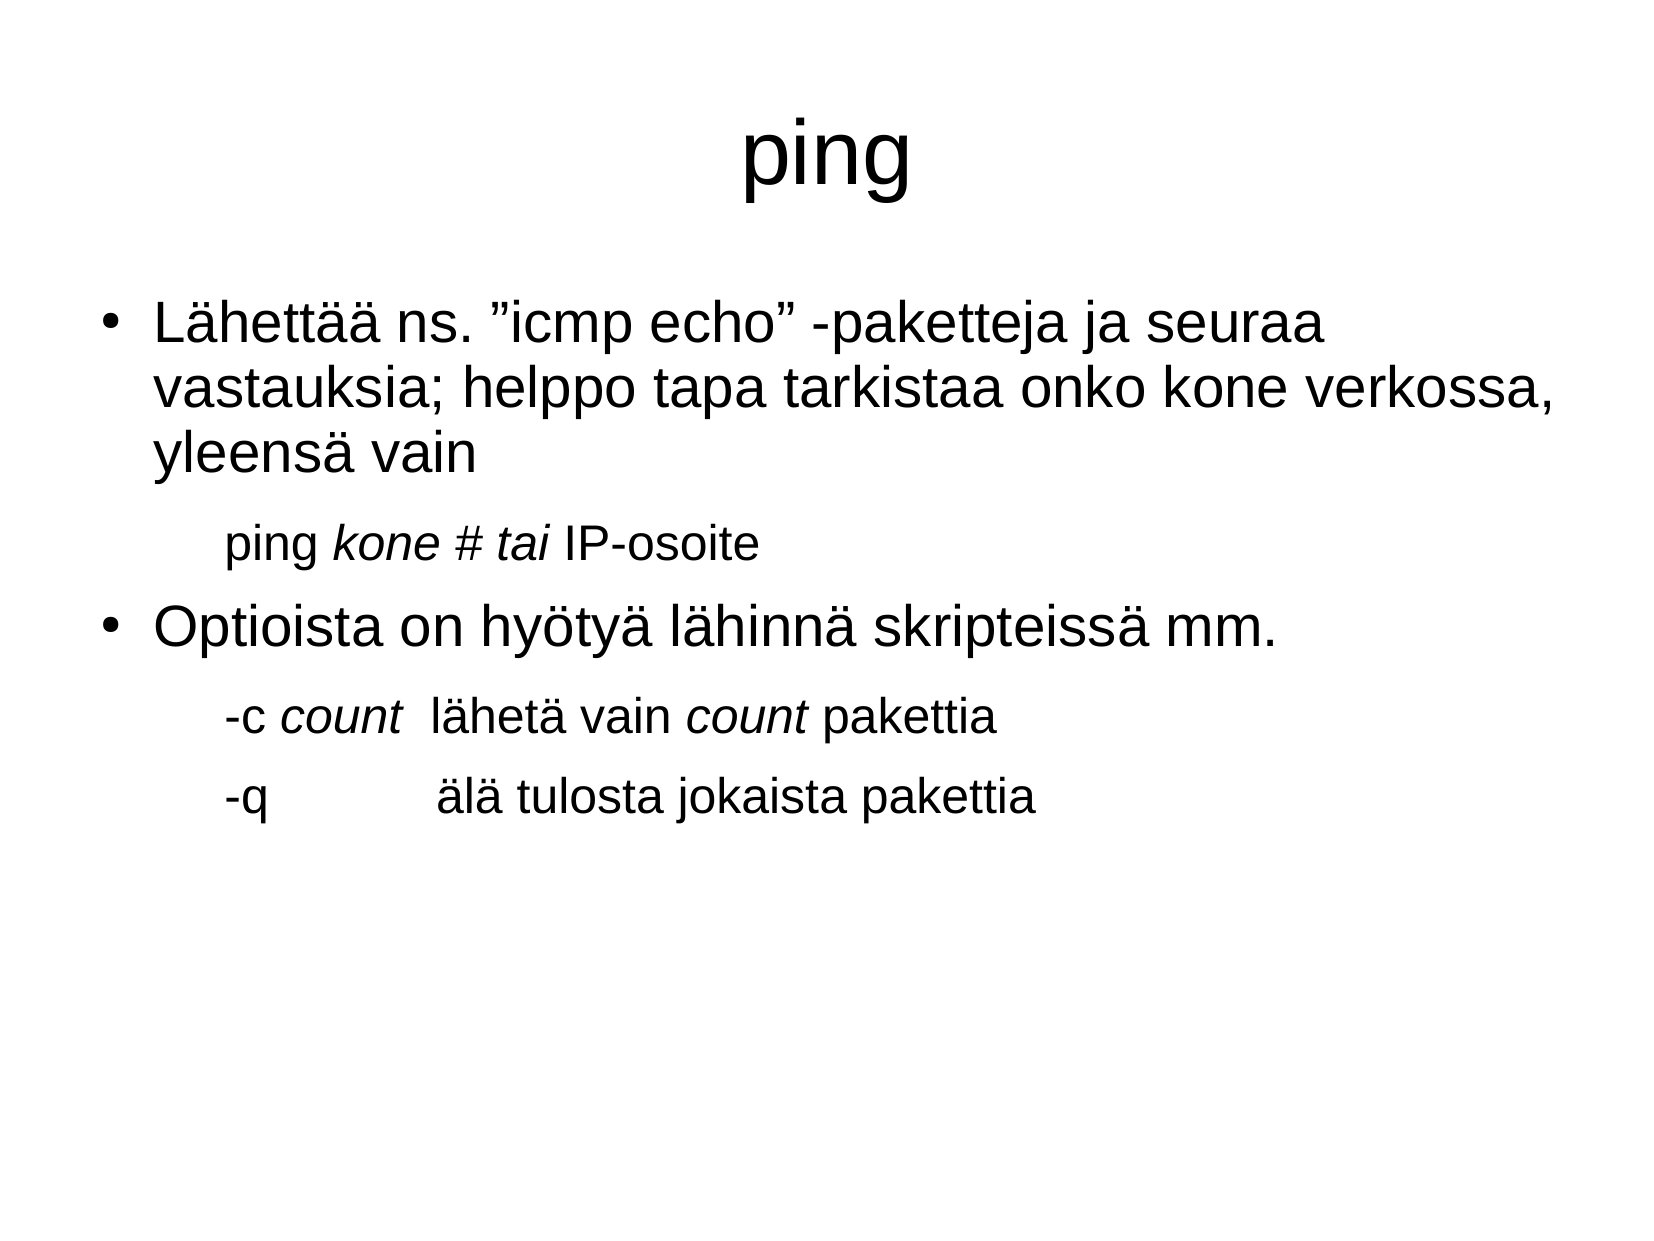

# ping
Lähettää ns. ”icmp echo” -paketteja ja seuraa vastauksia; helppo tapa tarkistaa onko kone verkossa, yleensä vain
ping kone # tai IP-osoite
Optioista on hyötyä lähinnä skripteissä mm.
-c count lähetä vain count pakettia
-q älä tulosta jokaista pakettia